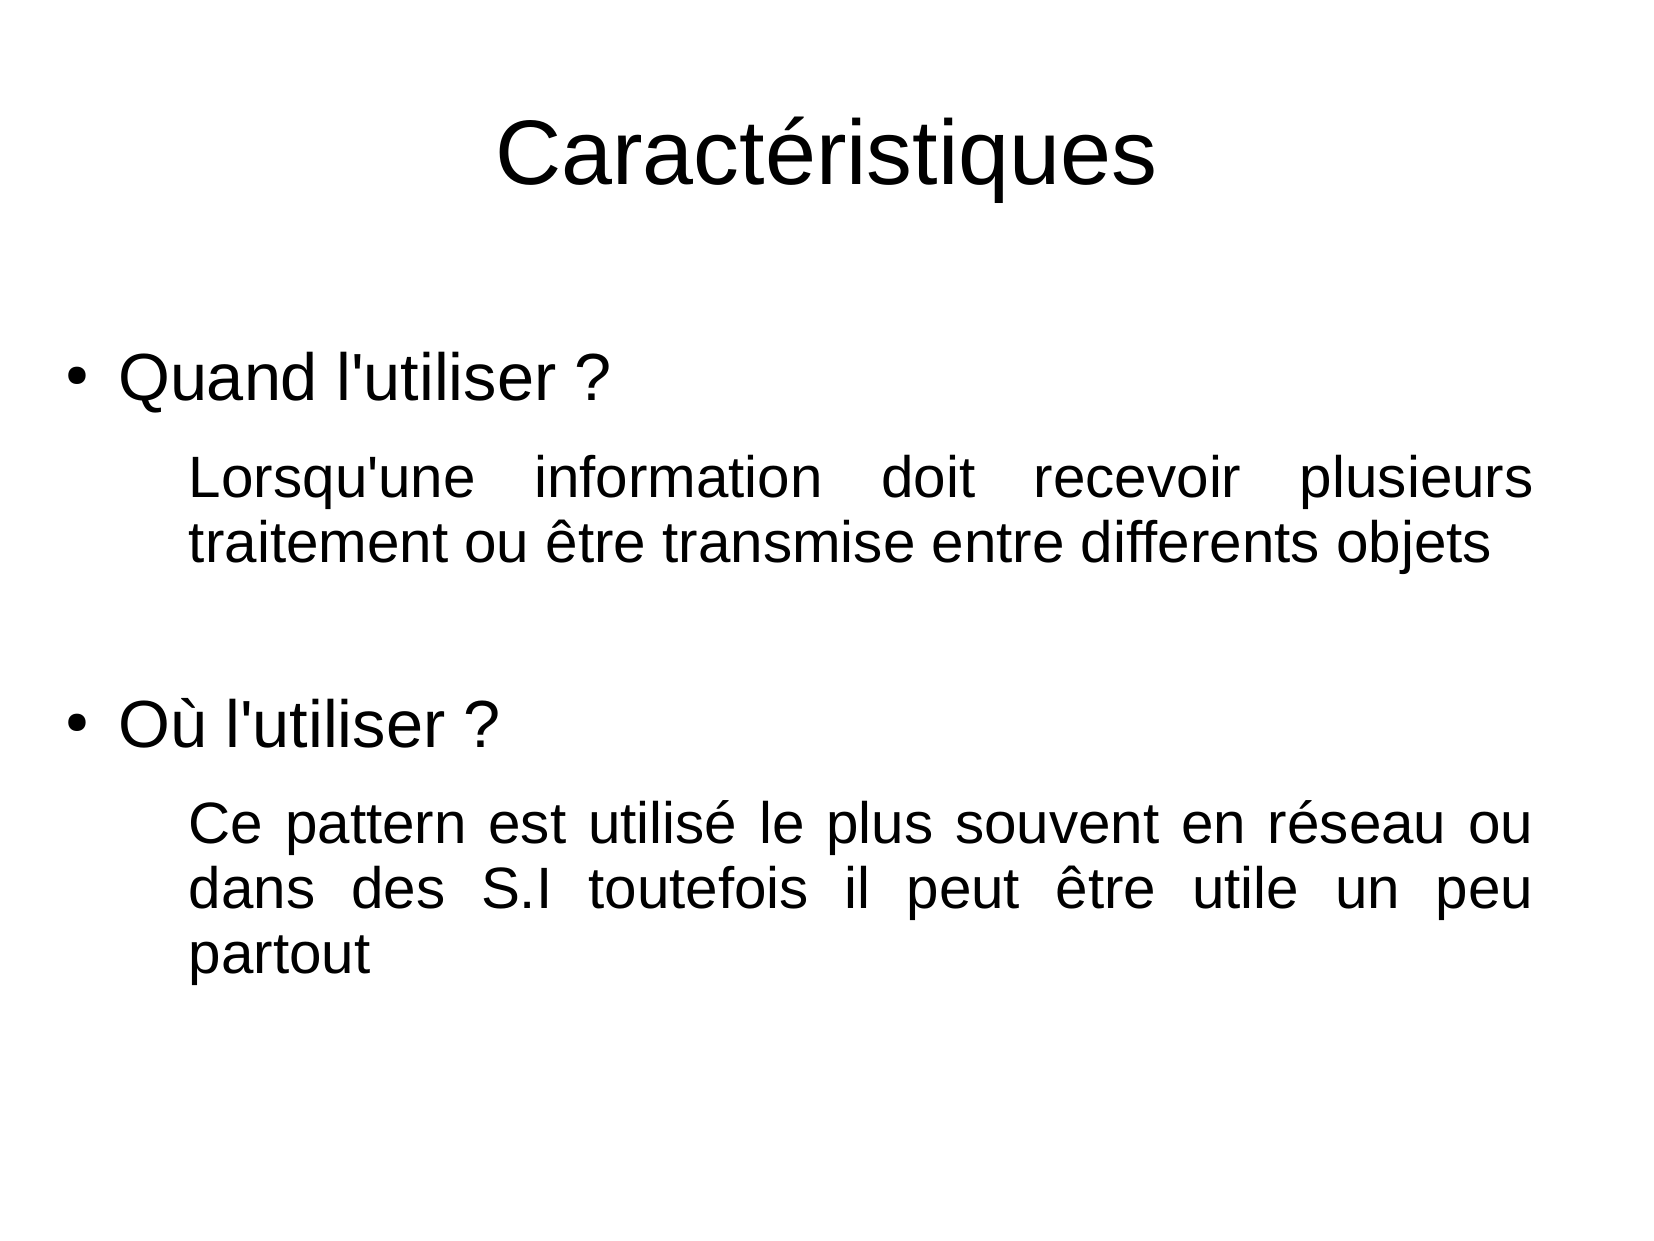

# Caractéristiques
Quand l'utiliser ?
Lorsqu'une information doit recevoir plusieurs traitement ou être transmise entre differents objets
Où l'utiliser ?
Ce pattern est utilisé le plus souvent en réseau ou dans des S.I toutefois il peut être utile un peu partout